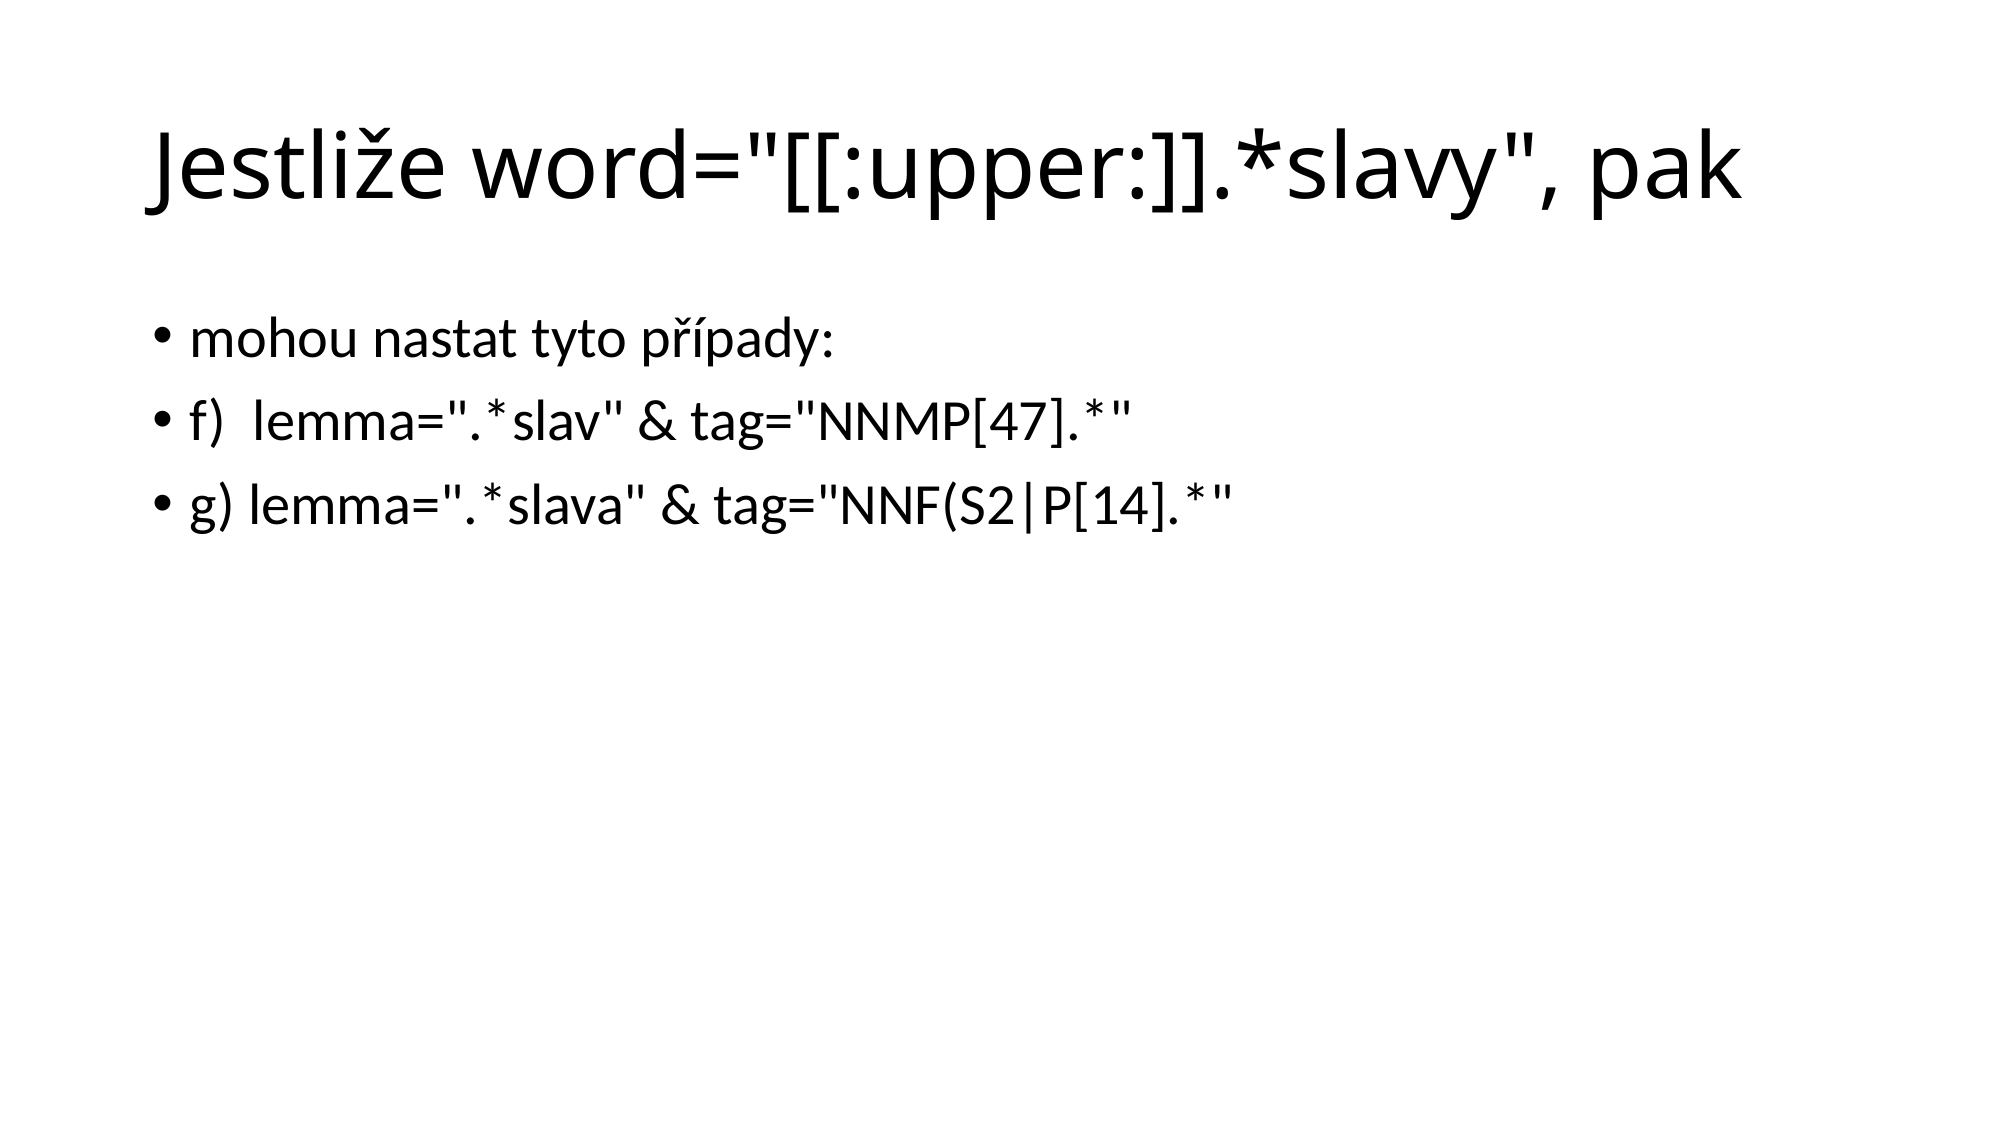

# Jestliže word="[[:upper:]].*slavy", pak
mohou nastat tyto případy:
f)  lemma=".*slav" & tag="NNMP[47].*"
g) lemma=".*slava" & tag="NNF(S2|P[14].*"